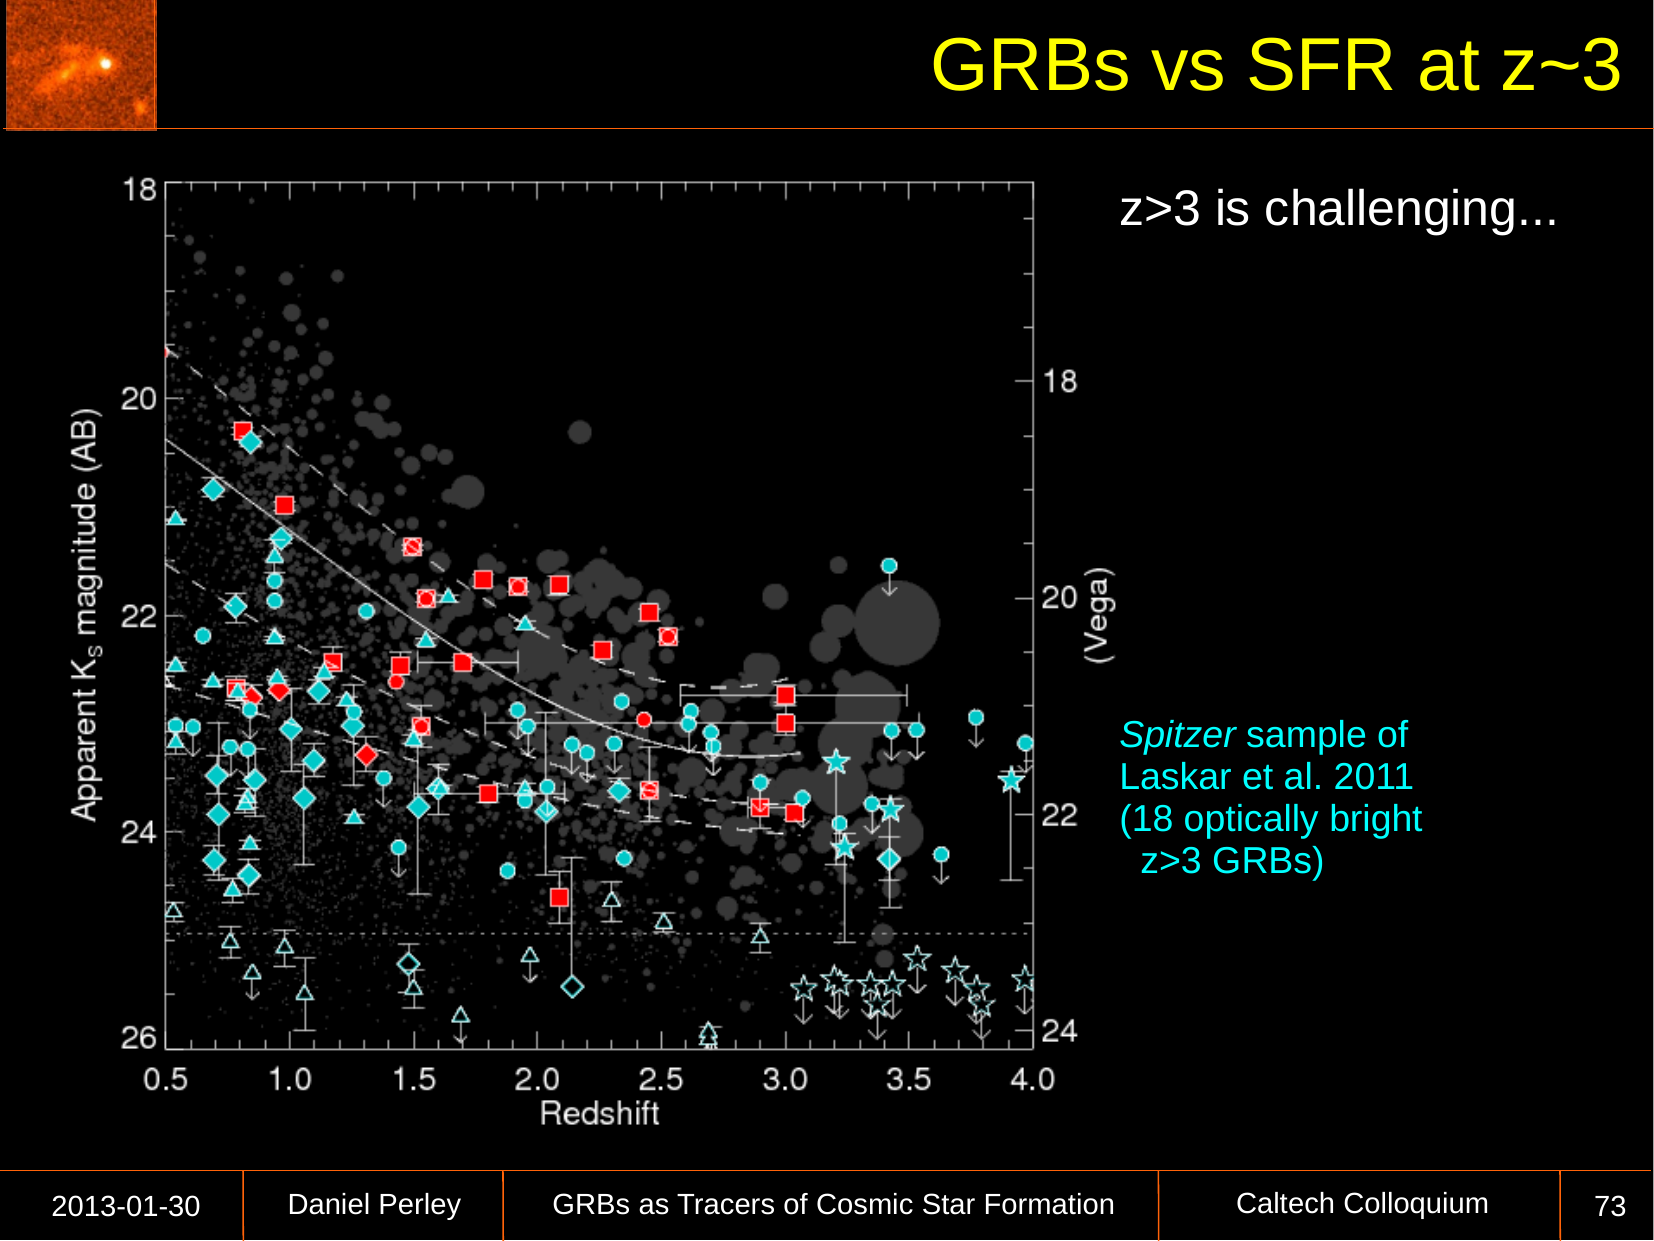

# GRBs vs SFR at z~3
z>3 is challenging...
Spitzer sample of Laskar et al. 2011
(18 optically bright
 z>3 GRBs)
2013-01-30
73